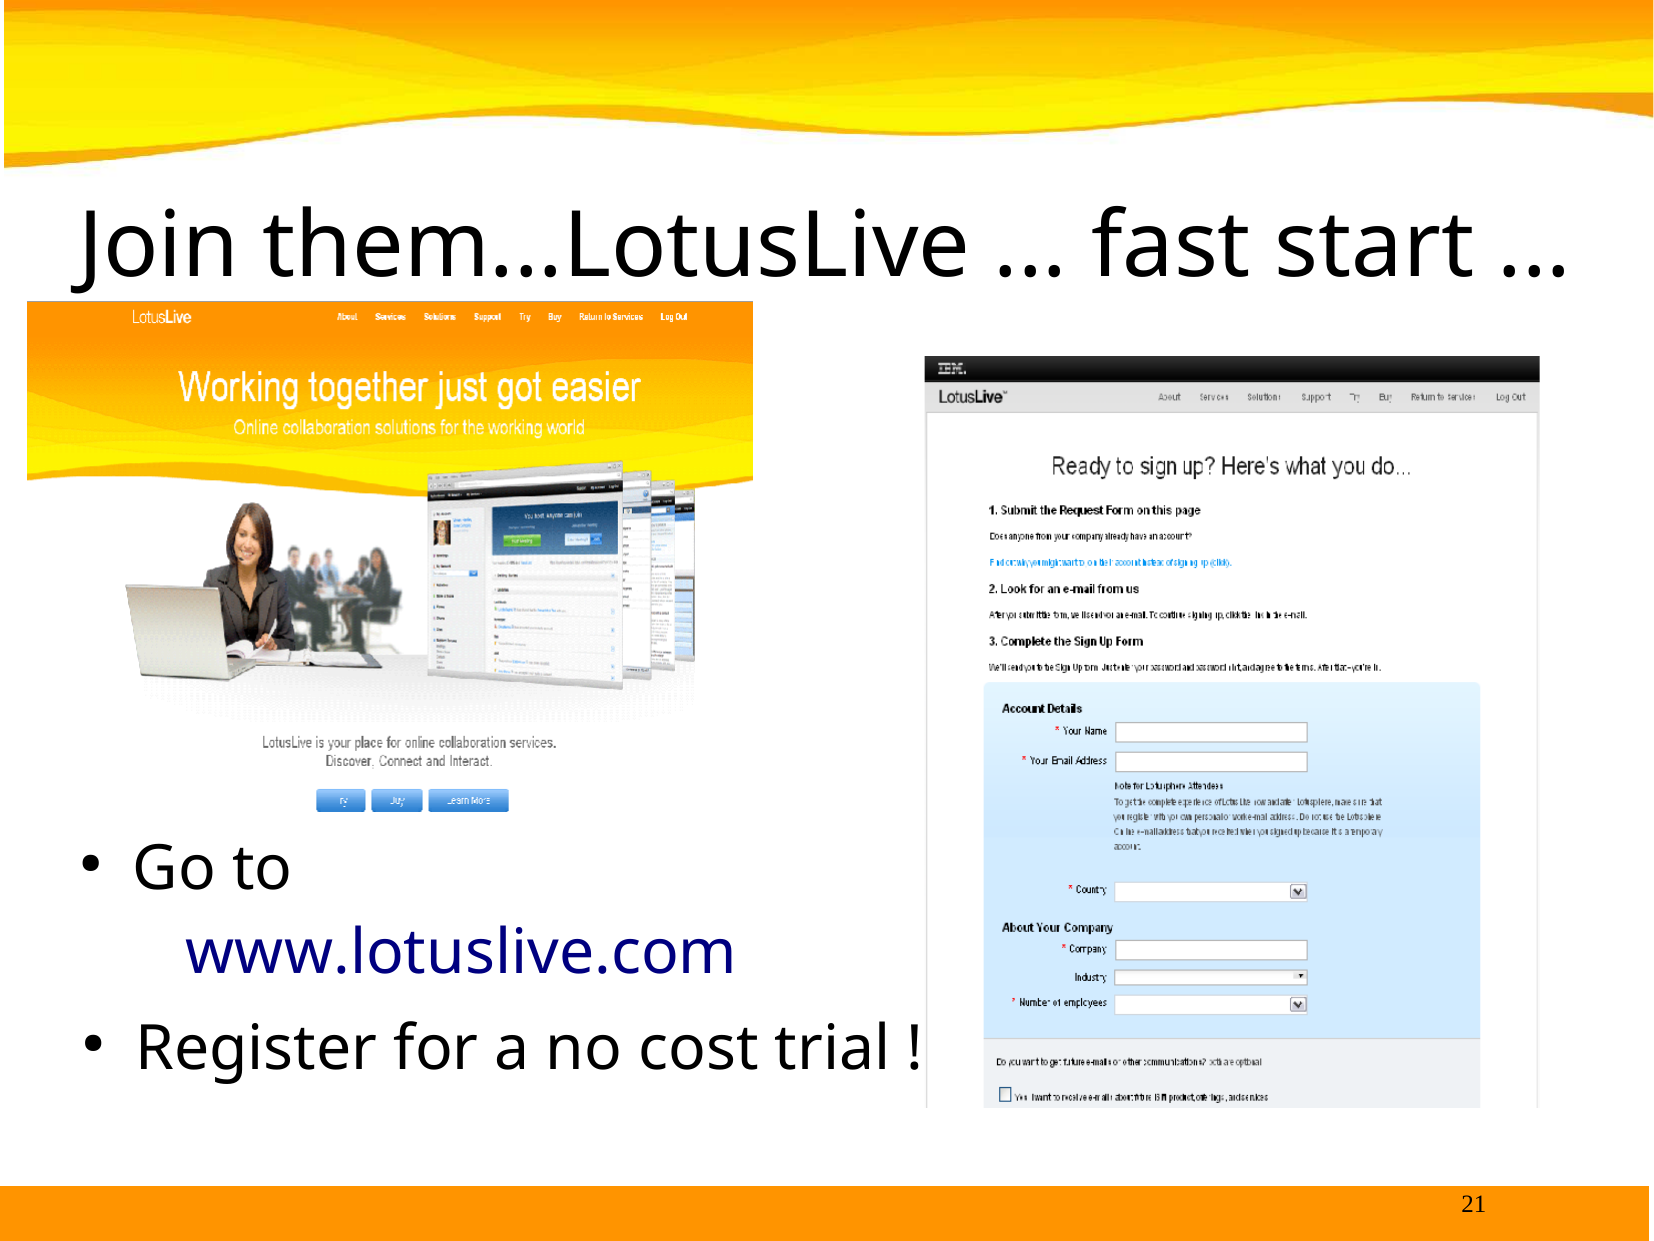

# Join them...LotusLive ... fast start ...
Go to www.lotuslive.com
Register for a no cost trial !
21